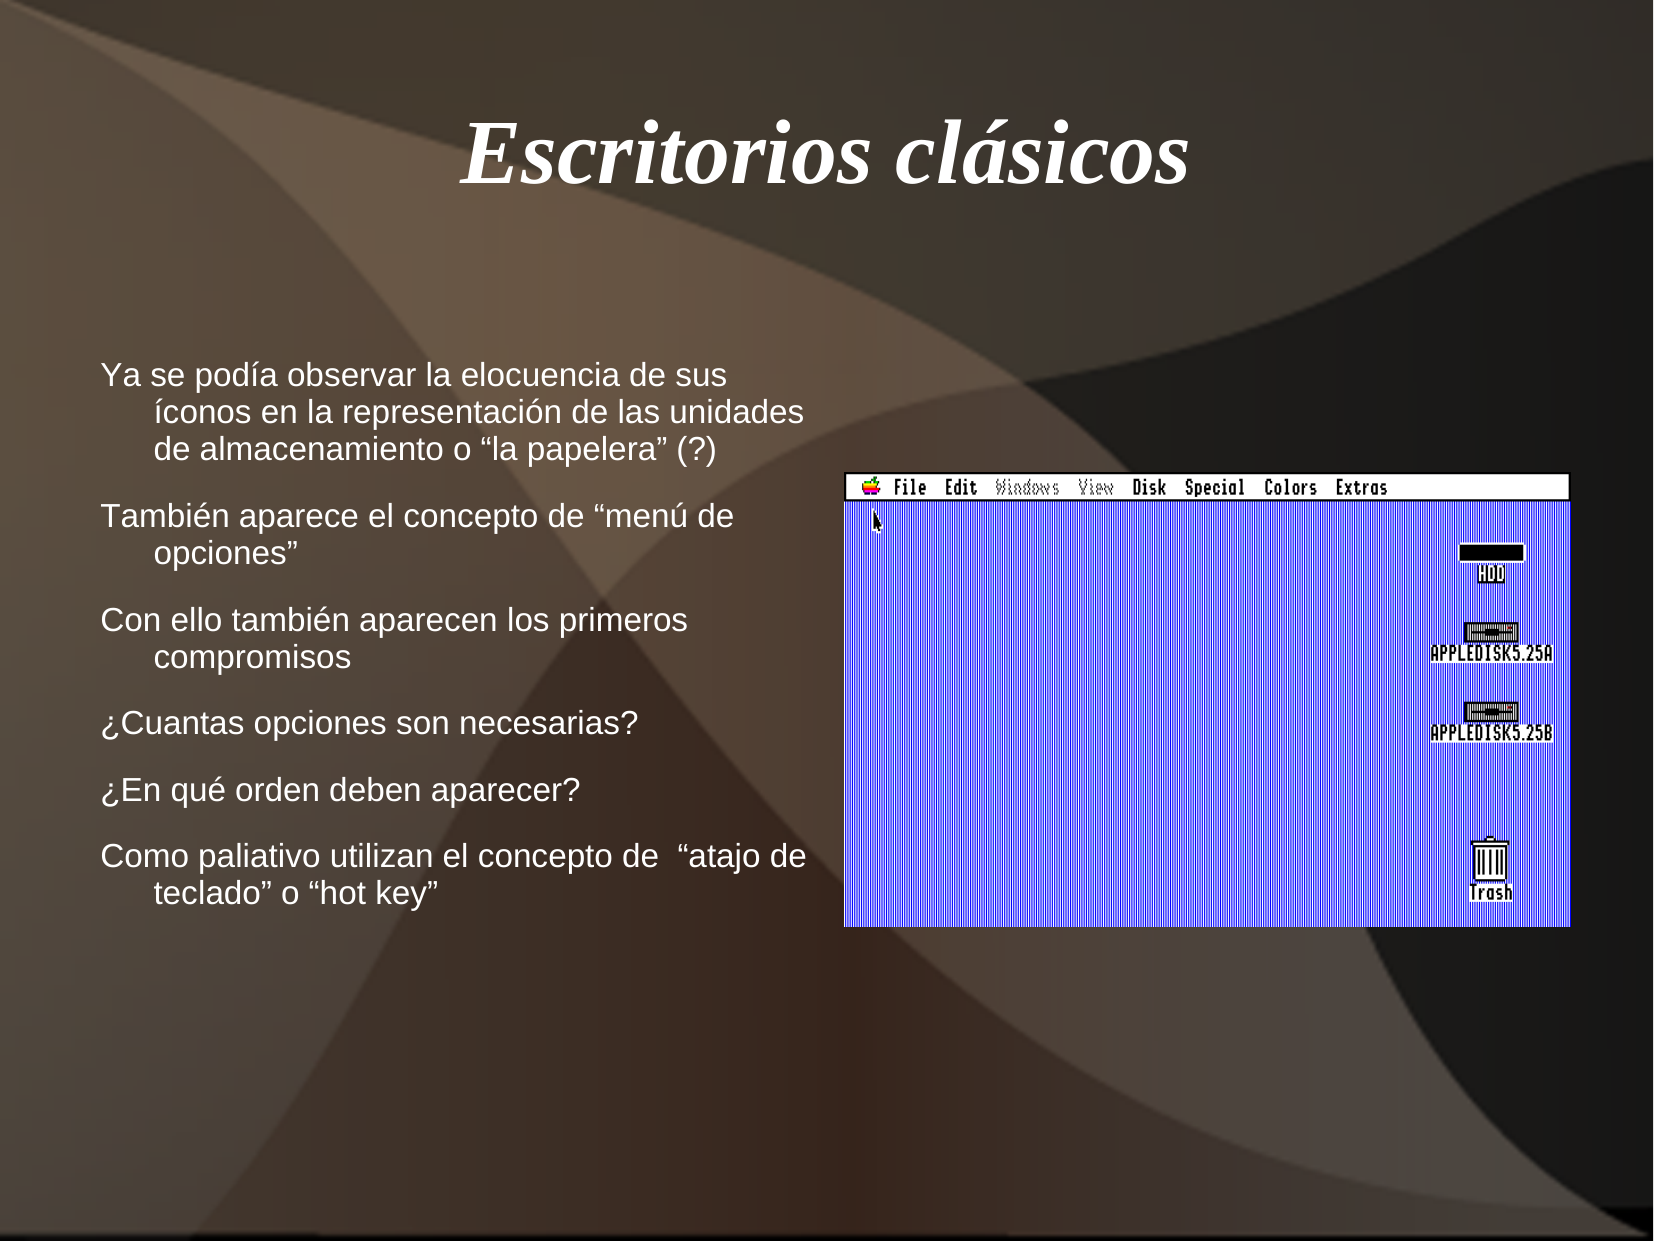

# Escritorios clásicos
Ya se podía observar la elocuencia de sus íconos en la representación de las unidades de almacenamiento o “la papelera” (?)
También aparece el concepto de “menú de opciones”
Con ello también aparecen los primeros compromisos
¿Cuantas opciones son necesarias?
¿En qué orden deben aparecer?
Como paliativo utilizan el concepto de “atajo de teclado” o “hot key”